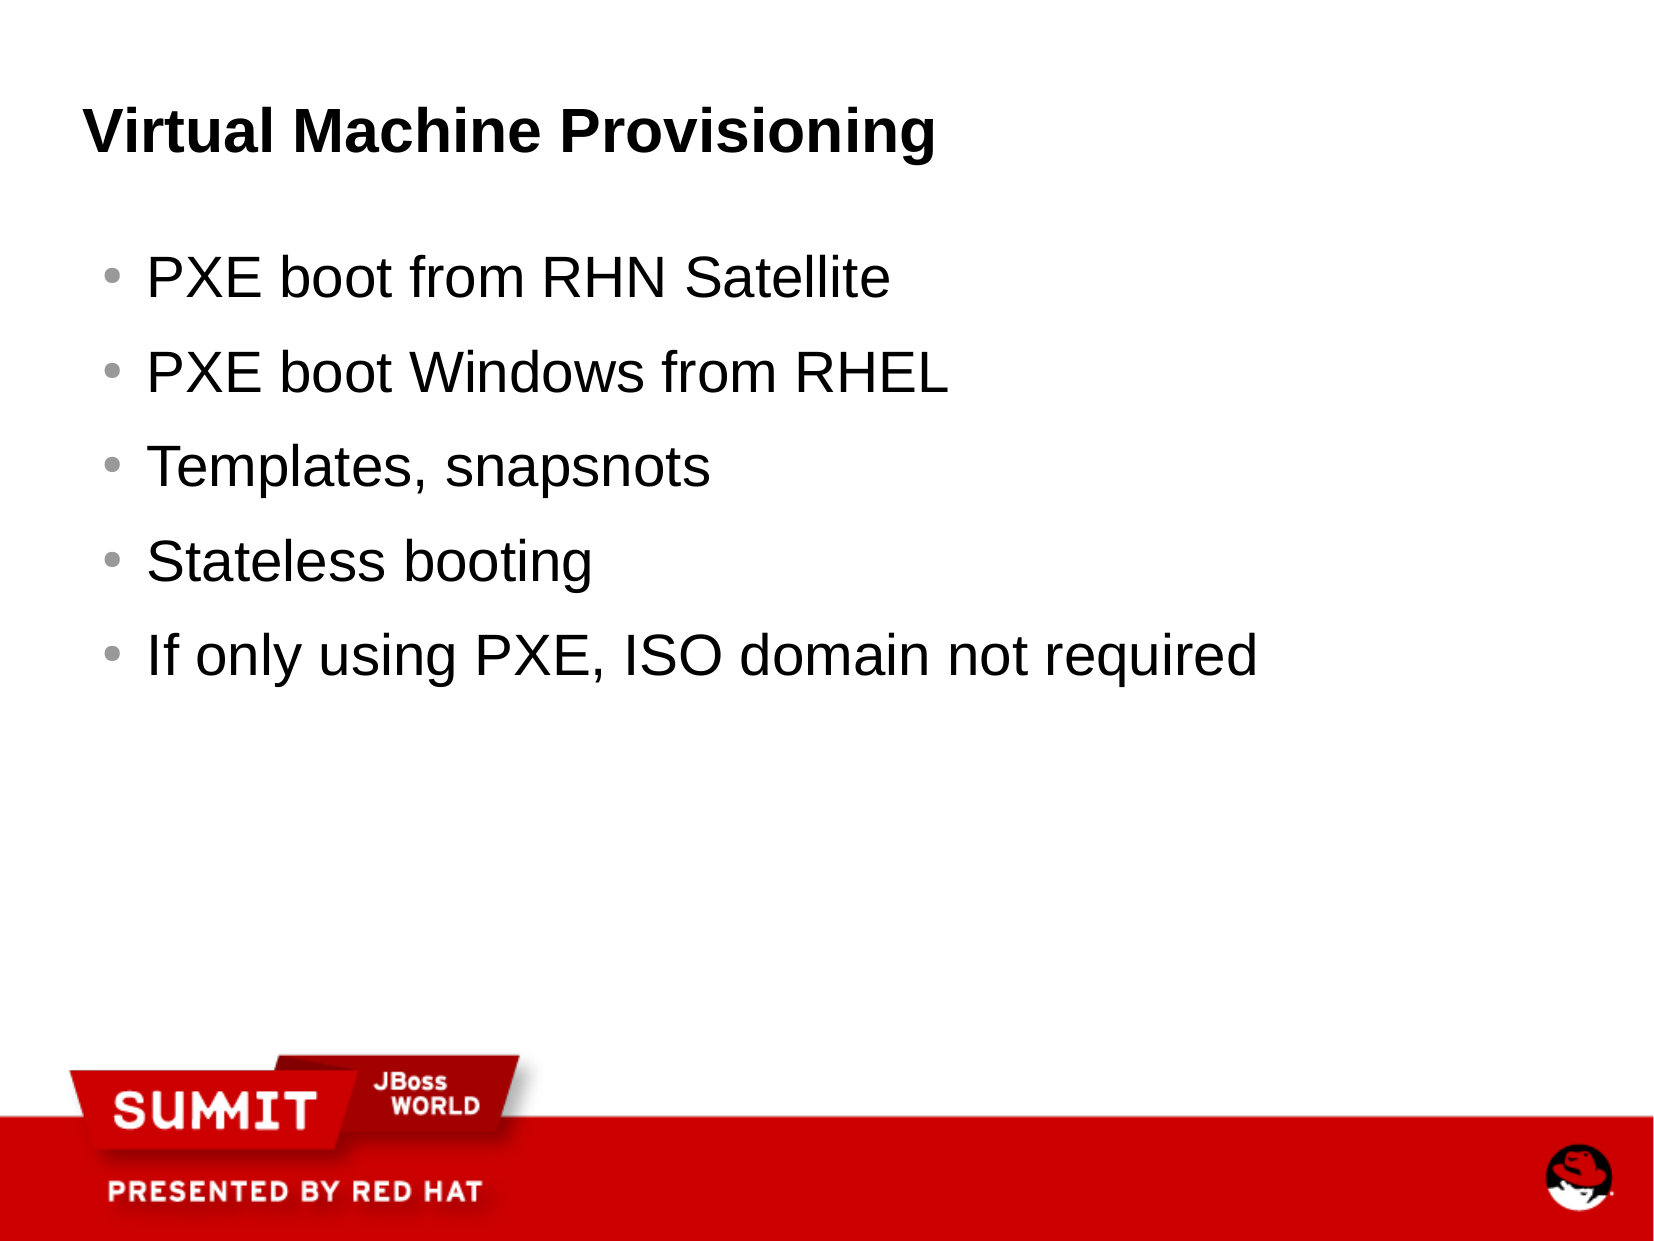

# Virtual Machine Provisioning
PXE boot from RHN Satellite
PXE boot Windows from RHEL
Templates, snapsnots
Stateless booting
If only using PXE, ISO domain not required